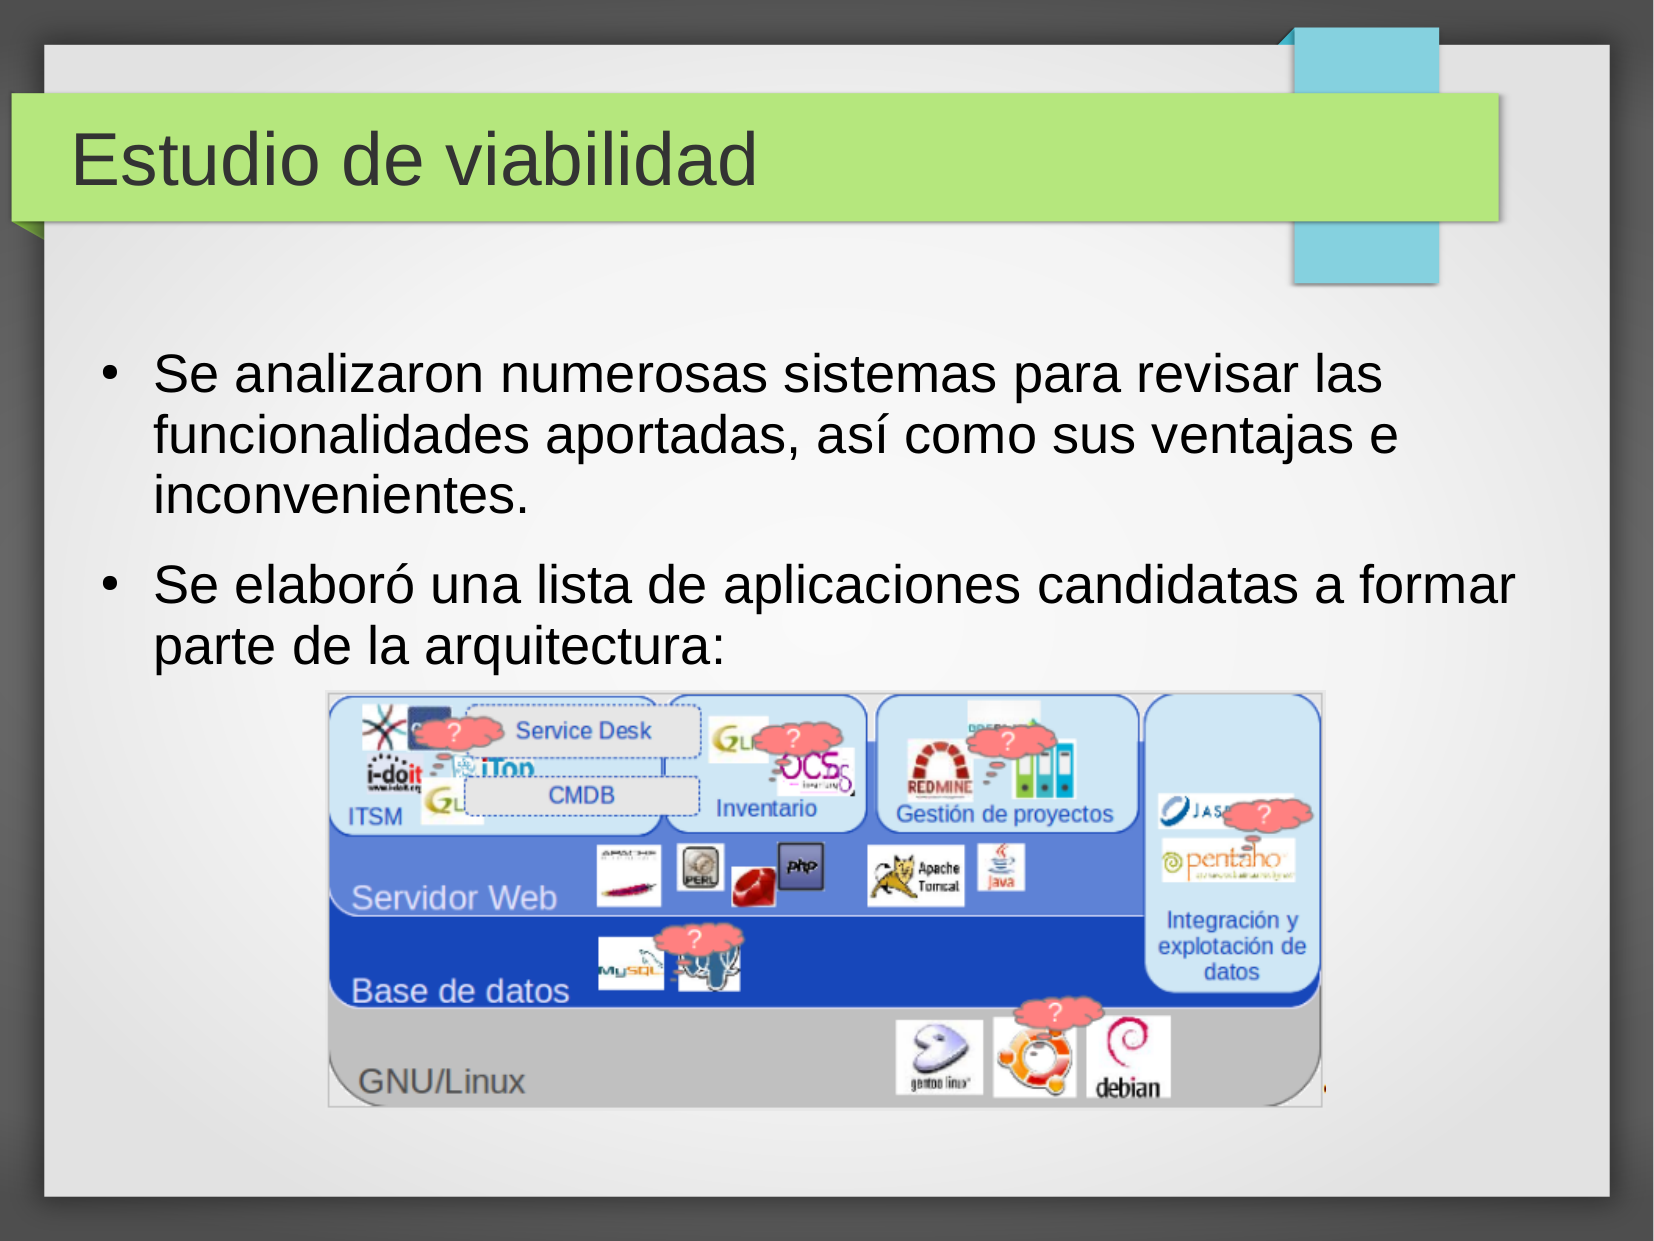

# Estudio de viabilidad
Se analizaron numerosas sistemas para revisar las funcionalidades aportadas, así como sus ventajas e inconvenientes.
Se elaboró una lista de aplicaciones candidatas a formar parte de la arquitectura: